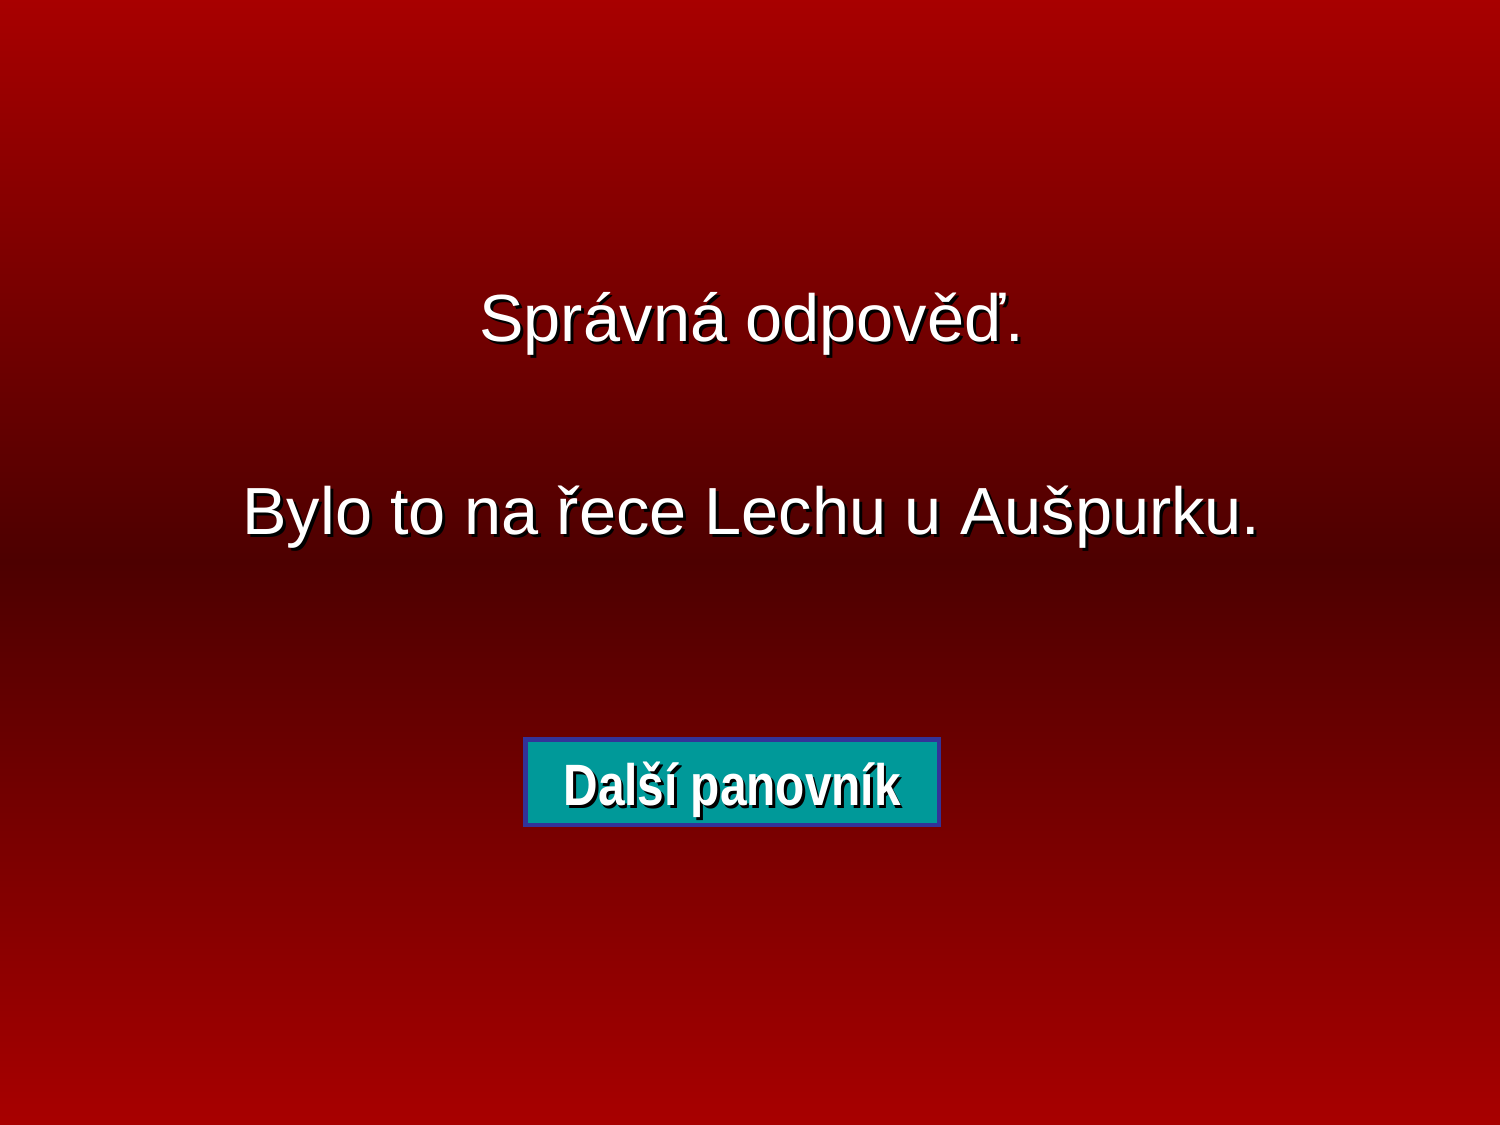

#
Správná odpověď.
Bylo to na řece Lechu u Aušpurku.
Další panovník